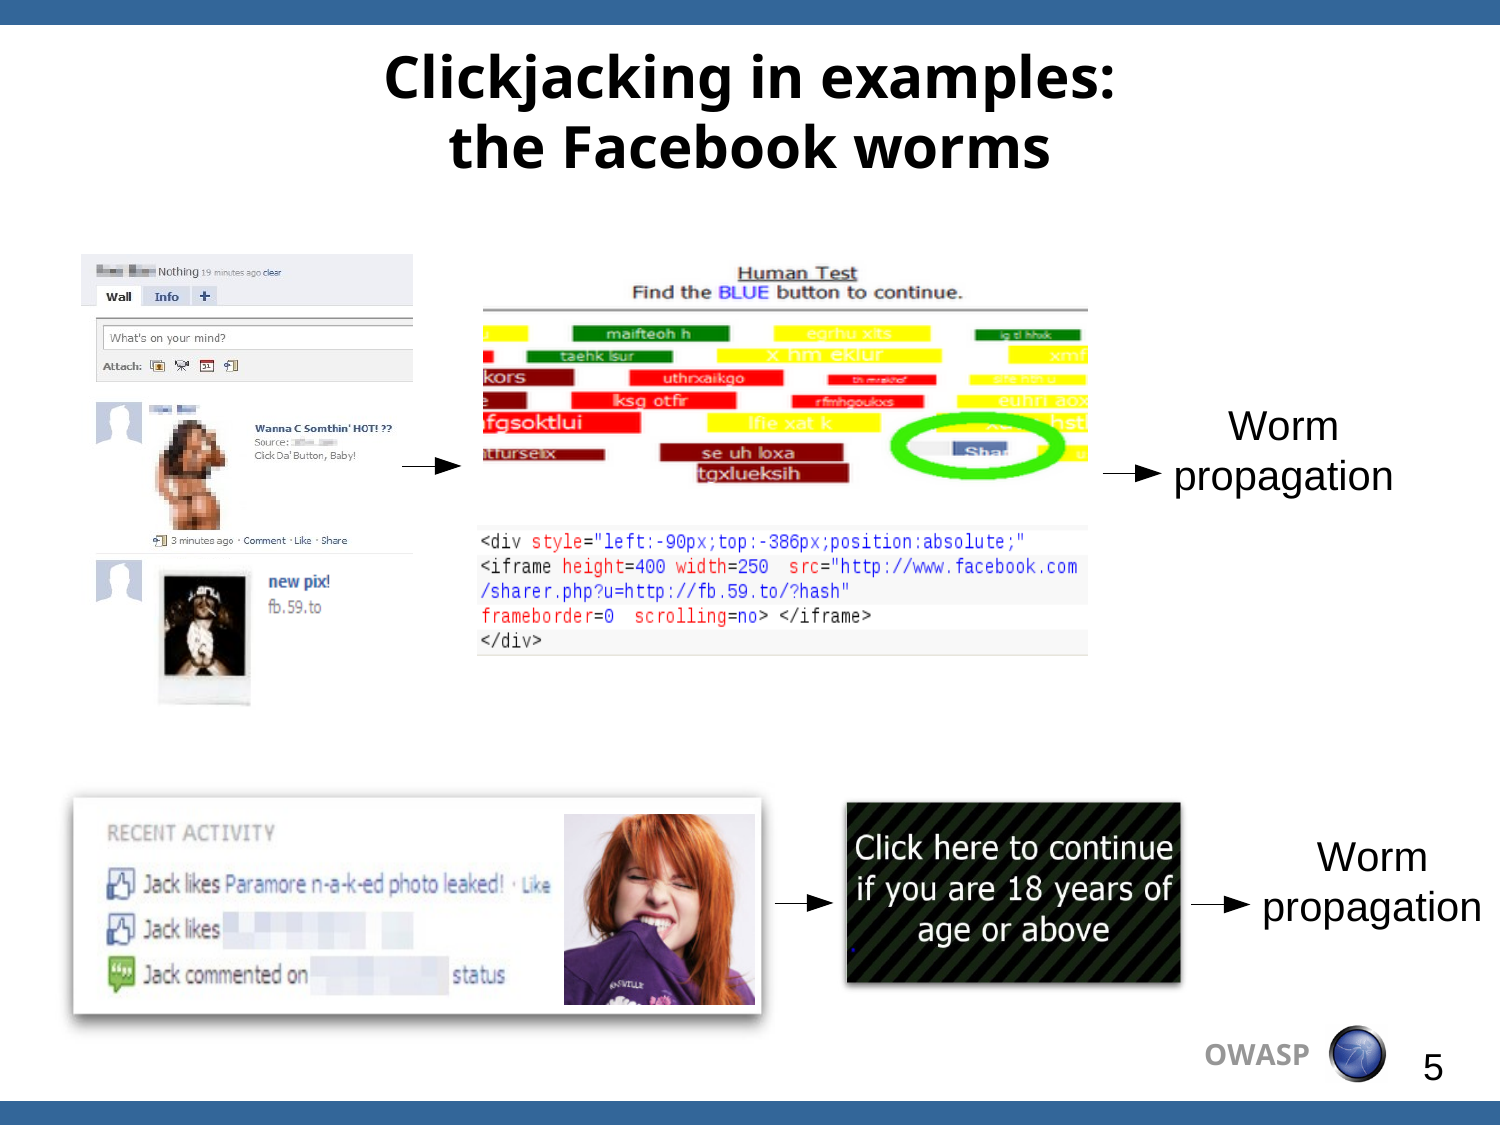

# Clickjacking in examples: the Facebook worms
Worm
propagation
Worm
propagation
5